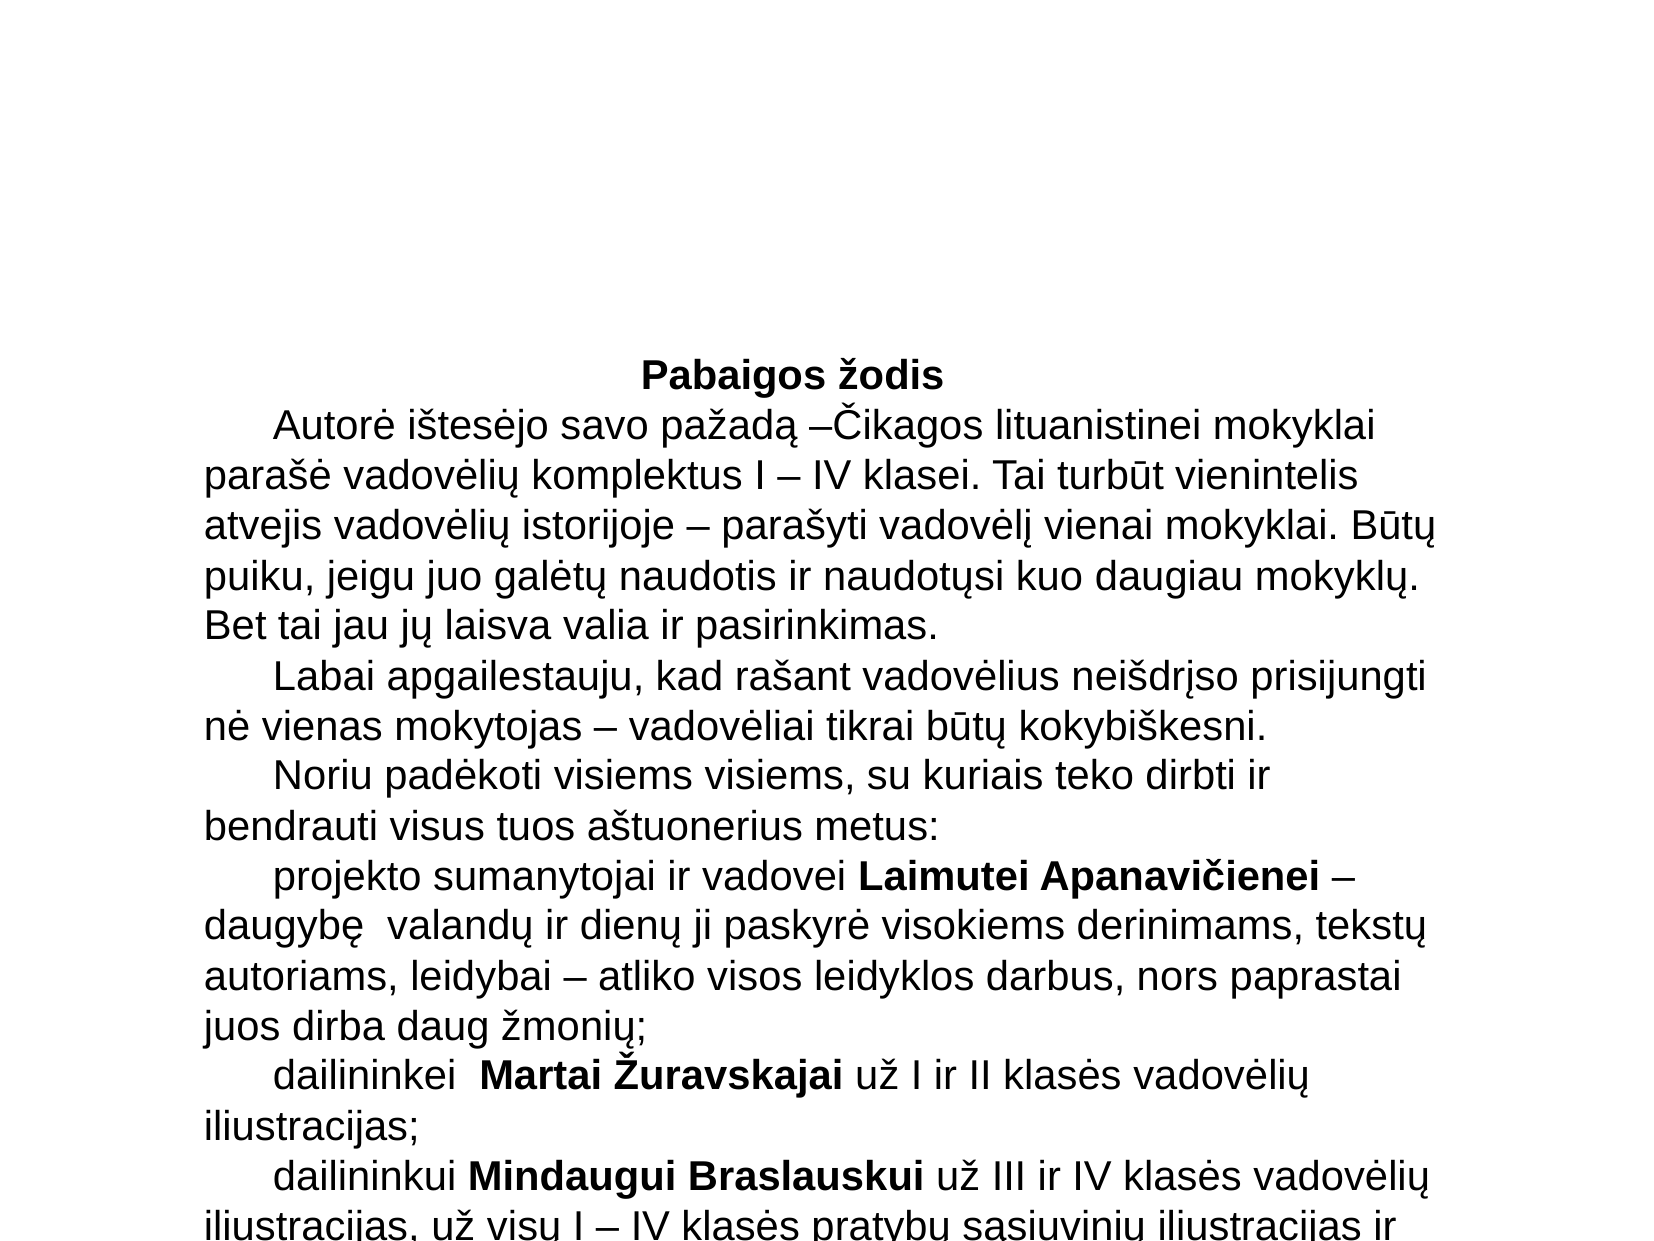

# Pabaigos žodis Autorė ištesėjo savo pažadą –Čikagos lituanistinei mokyklai parašė vadovėlių komplektus I – IV klasei. Tai turbūt vienintelis atvejis vadovėlių istorijoje – parašyti vadovėlį vienai mokyklai. Būtų puiku, jeigu juo galėtų naudotis ir naudotųsi kuo daugiau mokyklų. Bet tai jau jų laisva valia ir pasirinkimas. Labai apgailestauju, kad rašant vadovėlius neišdrįso prisijungti nė vienas mokytojas – vadovėliai tikrai būtų kokybiškesni. Noriu padėkoti visiems visiems, su kuriais teko dirbti ir bendrauti visus tuos aštuonerius metus: projekto sumanytojai ir vadovei Laimutei Apanavičienei – daugybę valandų ir dienų ji paskyrė visokiems derinimams, tekstų autoriams, leidybai – atliko visos leidyklos darbus, nors paprastai juos dirba daug žmonių; dailininkei Martai Žuravskajai už I ir II klasės vadovėlių iliustracijas; dailininkui Mindaugui Braslauskui už III ir IV klasės vadovėlių iliustracijas, už visų I – IV klasės pratybų sąsiuvinių iliustracijas ir maketavimą, labai kruopščiai atliktus korektūros ir kitokius taisymus bei begalinę kantrybę;